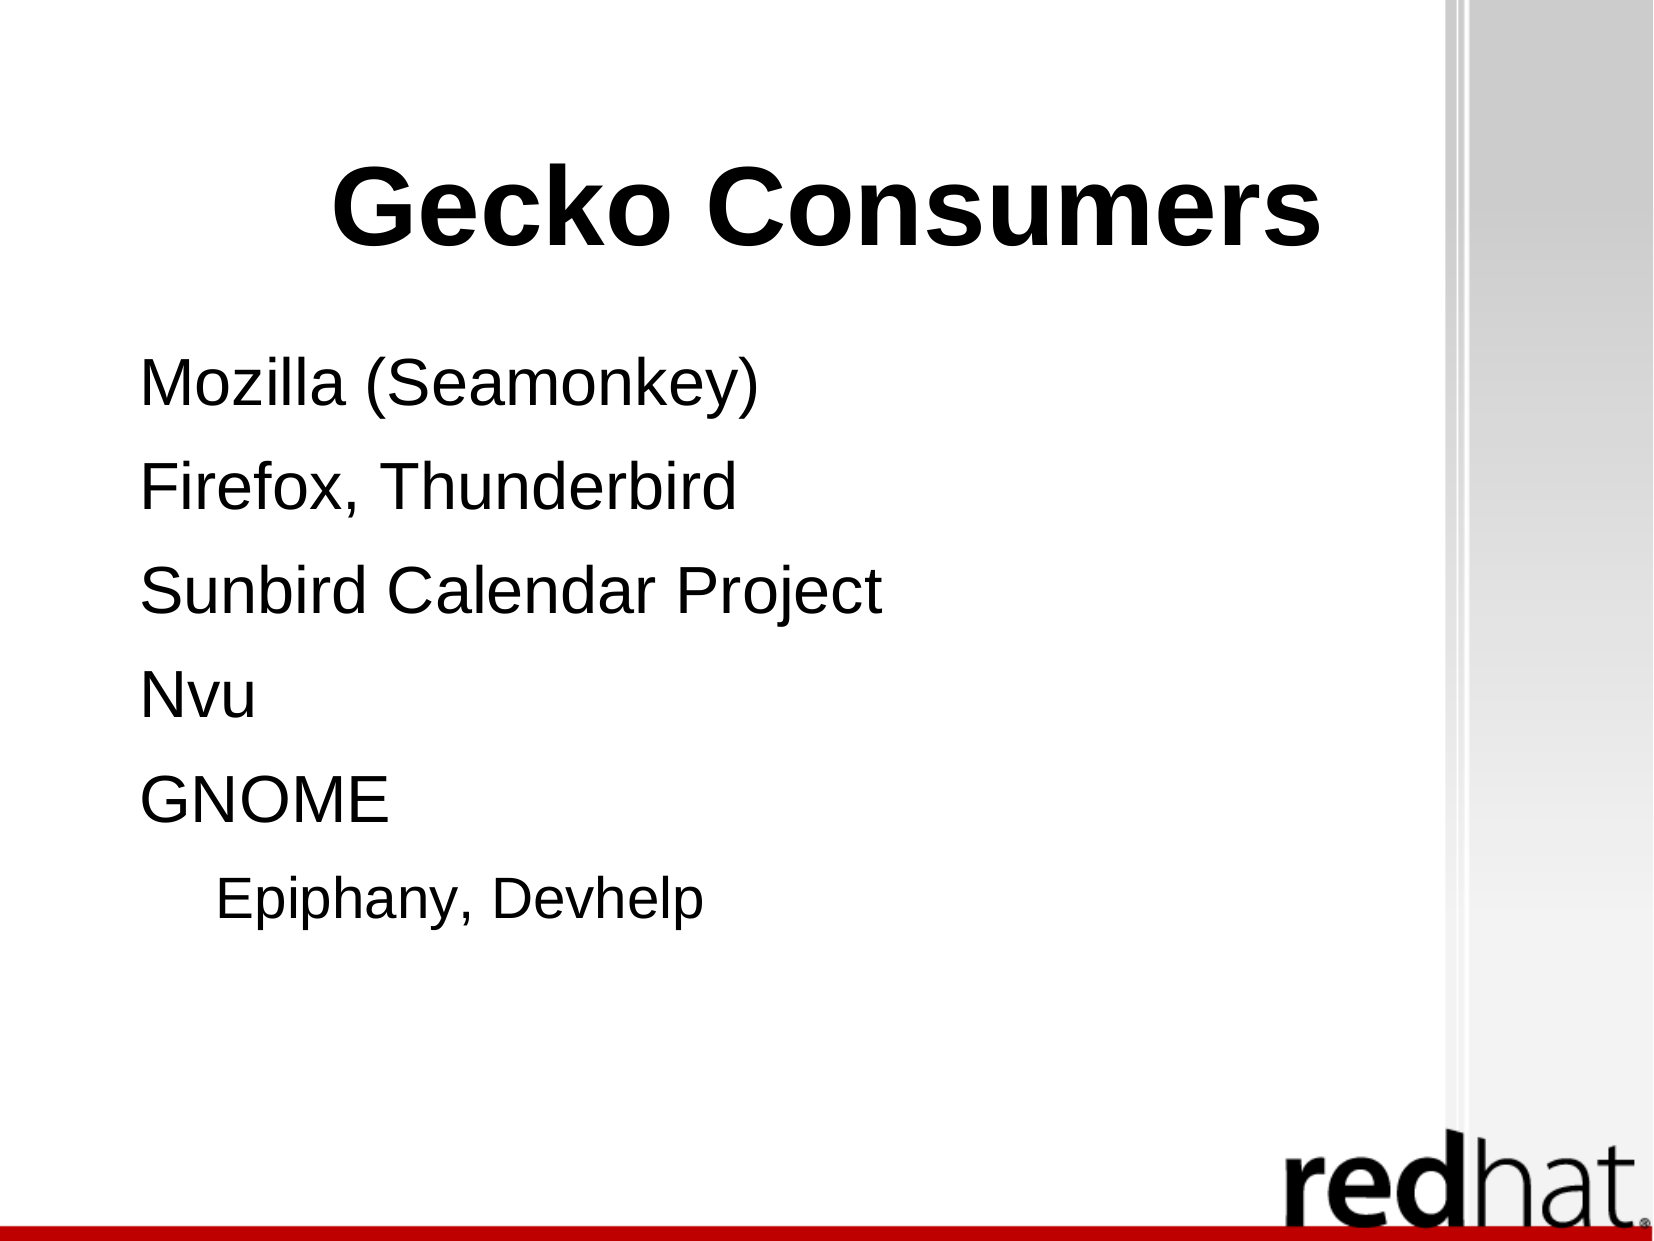

# Gecko Consumers
Mozilla (Seamonkey)
Firefox, Thunderbird
Sunbird Calendar Project
Nvu
GNOME
Epiphany, Devhelp